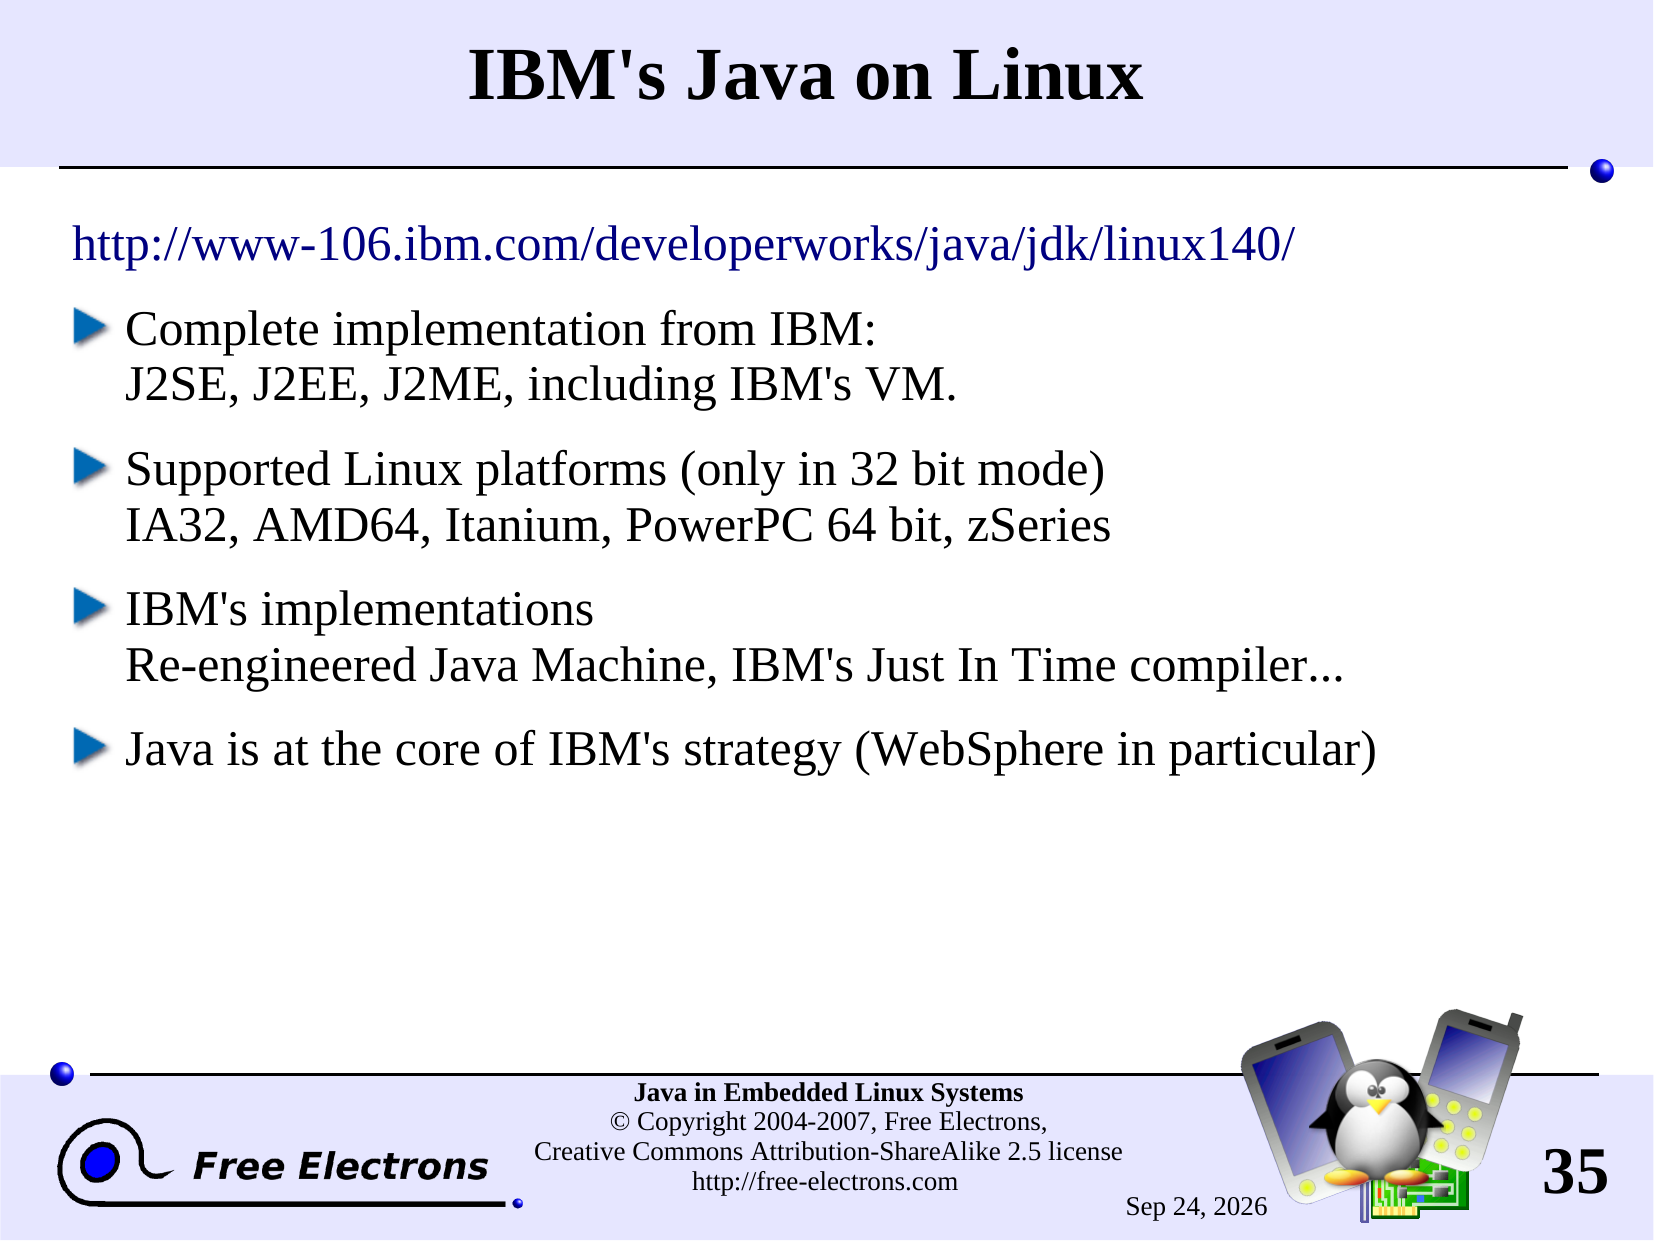

# IBM's Java on Linux
http://www-106.ibm.com/developerworks/java/jdk/linux140/
Complete implementation from IBM:
J2SE, J2EE, J2ME, including IBM's VM.
Supported Linux platforms (only in 32 bit mode)
IA32, AMD64, Itanium, PowerPC 64 bit, zSeries
IBM's implementations
Re-engineered Java Machine, IBM's Just In Time compiler...
Java is at the core of IBM's strategy (WebSphere in particular)